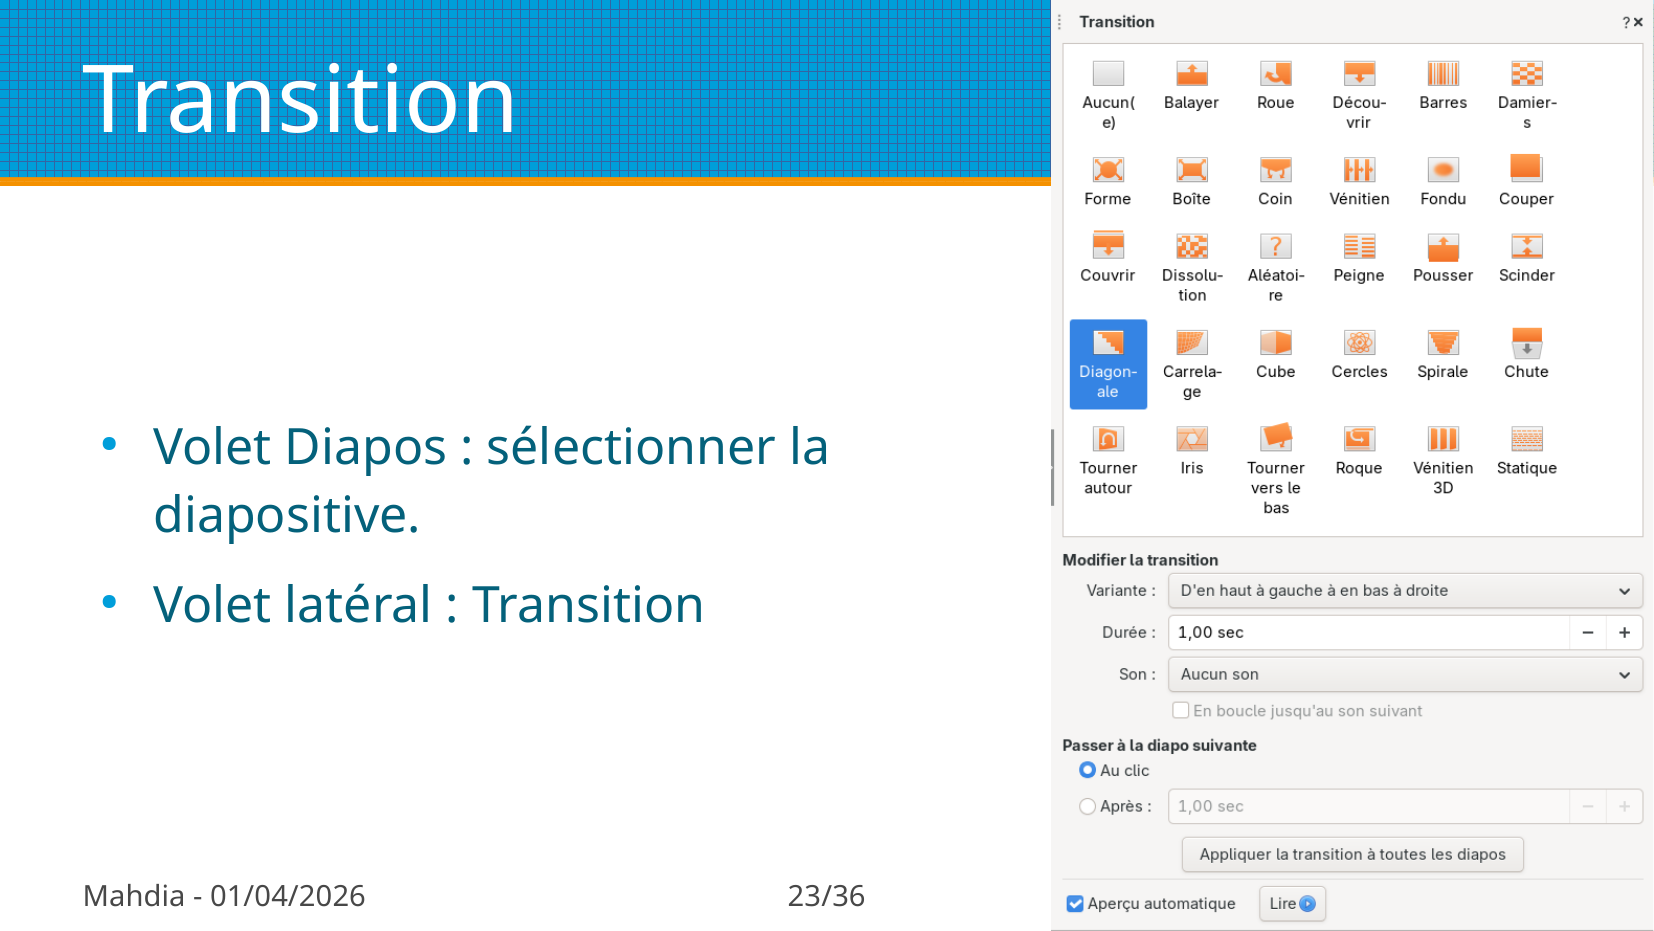

# Transition
Volet Diapos : sélectionner la diapositive.
Volet latéral : Transition
Mahdia - 01/04/2026
23